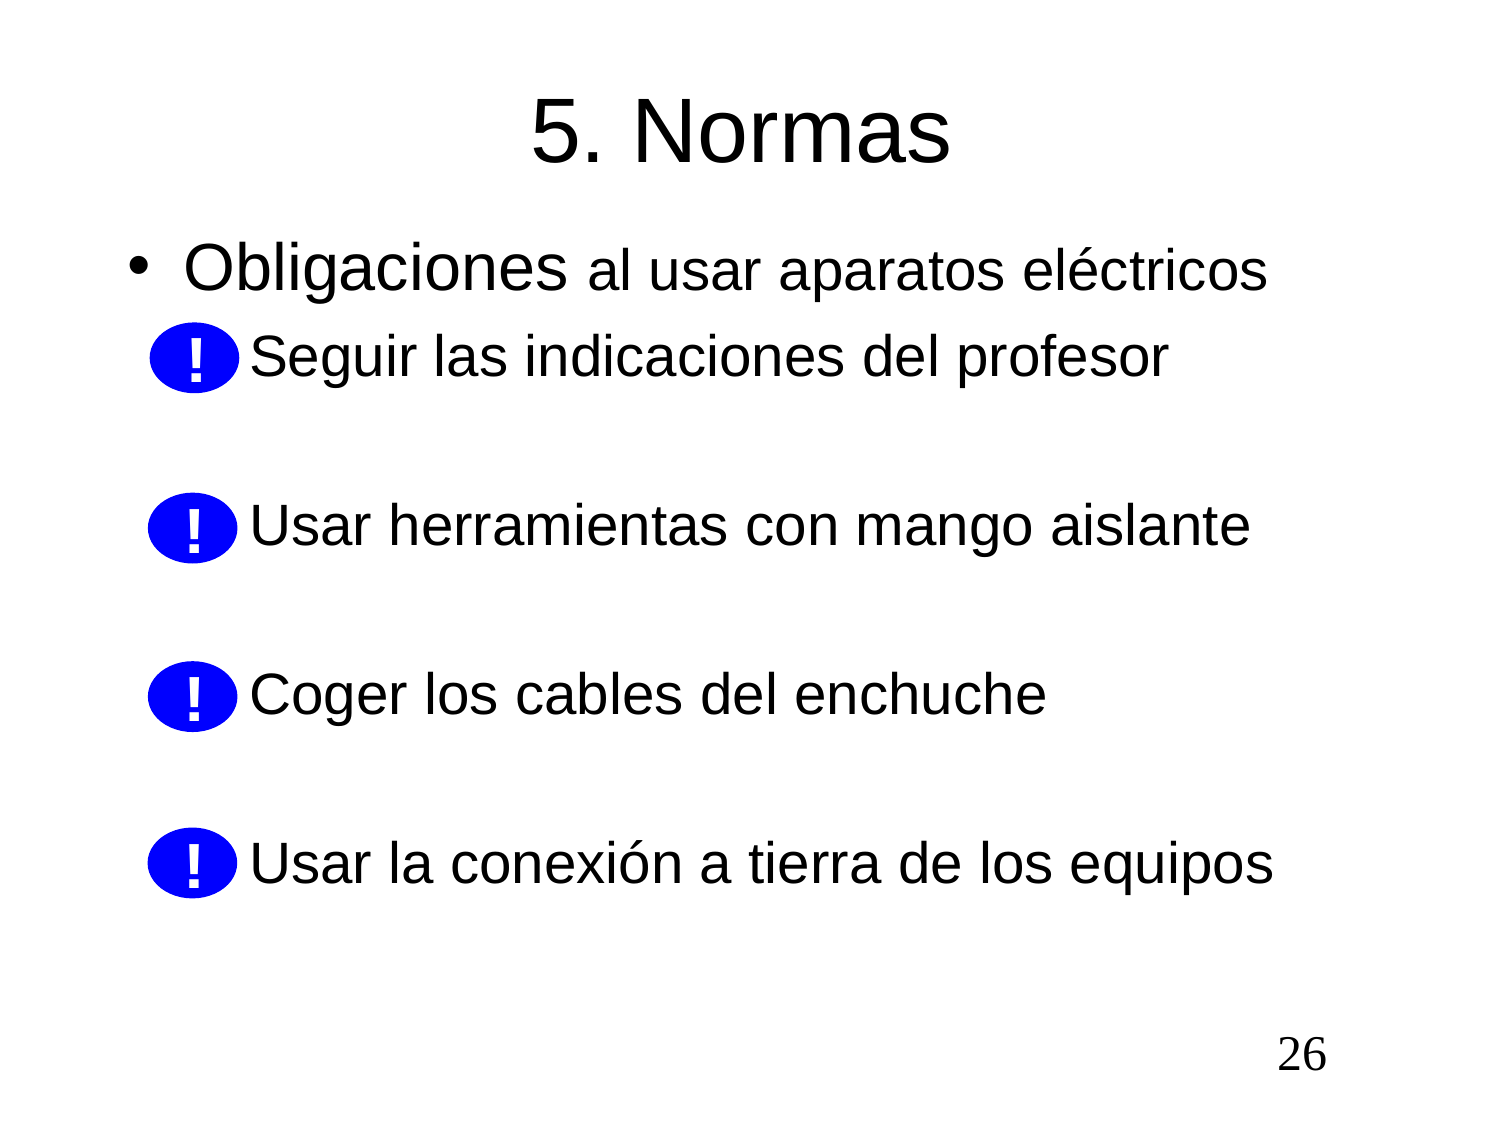

# 5. Normas
Obligaciones al usar aparatos eléctricos
Seguir las indicaciones del profesor
Usar herramientas con mango aislante
Coger los cables del enchuche
Usar la conexión a tierra de los equipos
!
!
!
!
26